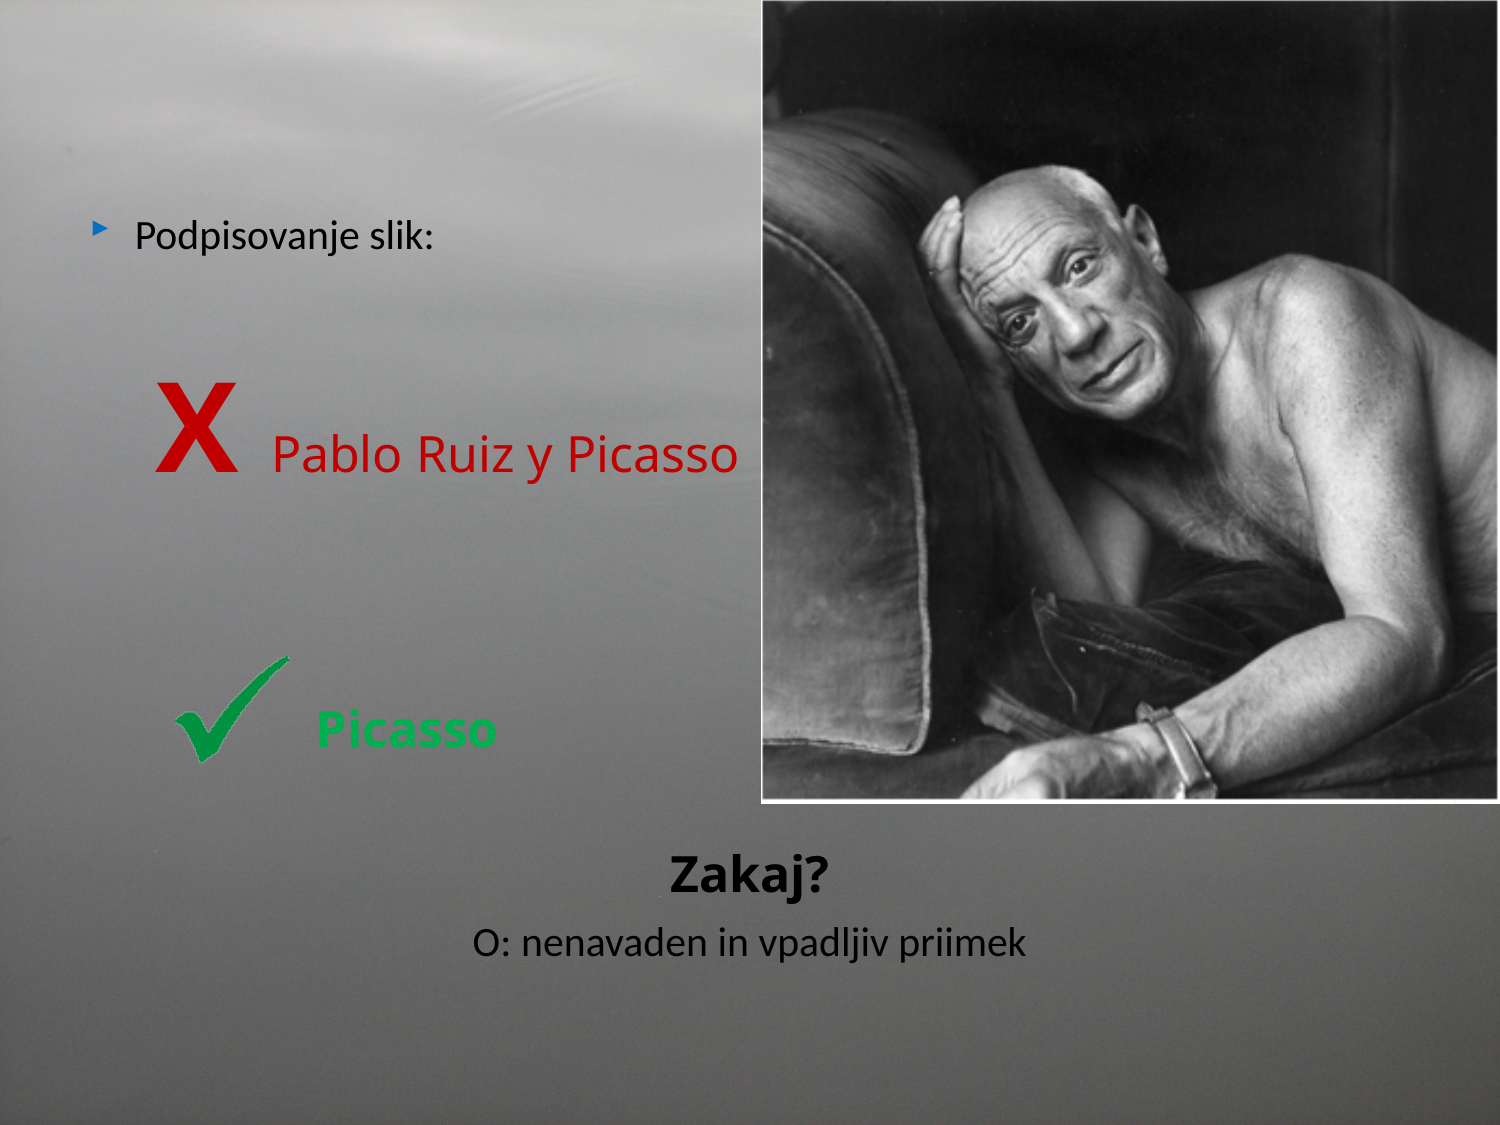

#
Podpisovanje slik:
 X Pablo Ruiz y Picasso
 Picasso
Zakaj?
O: nenavaden in vpadljiv priimek